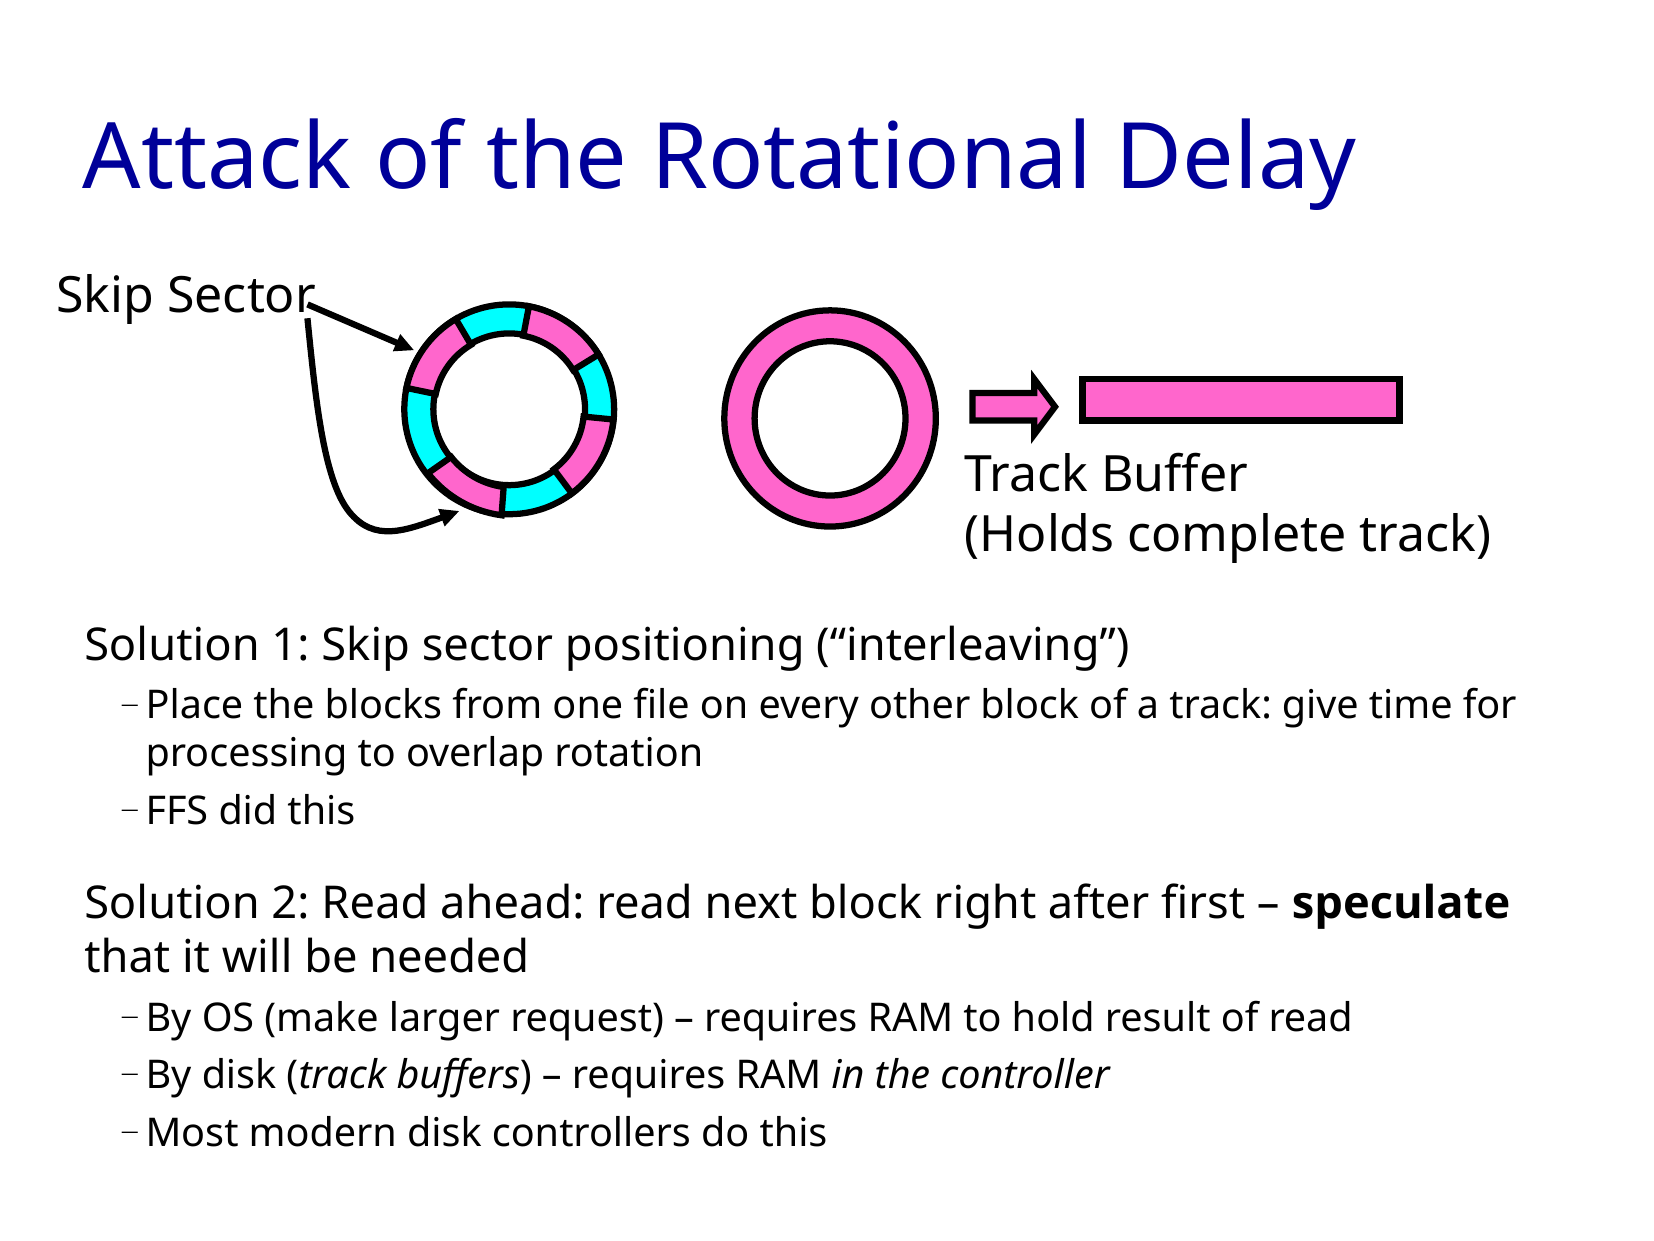

# Attack of the Rotational Delay
Skip Sector
Track Buffer
(Holds complete track)
Solution 1: Skip sector positioning (“interleaving”)
Place the blocks from one file on every other block of a track: give time for processing to overlap rotation
FFS did this
Solution 2: Read ahead: read next block right after first – speculate that it will be needed
By OS (make larger request) – requires RAM to hold result of read
By disk (track buffers) – requires RAM in the controller
Most modern disk controllers do this